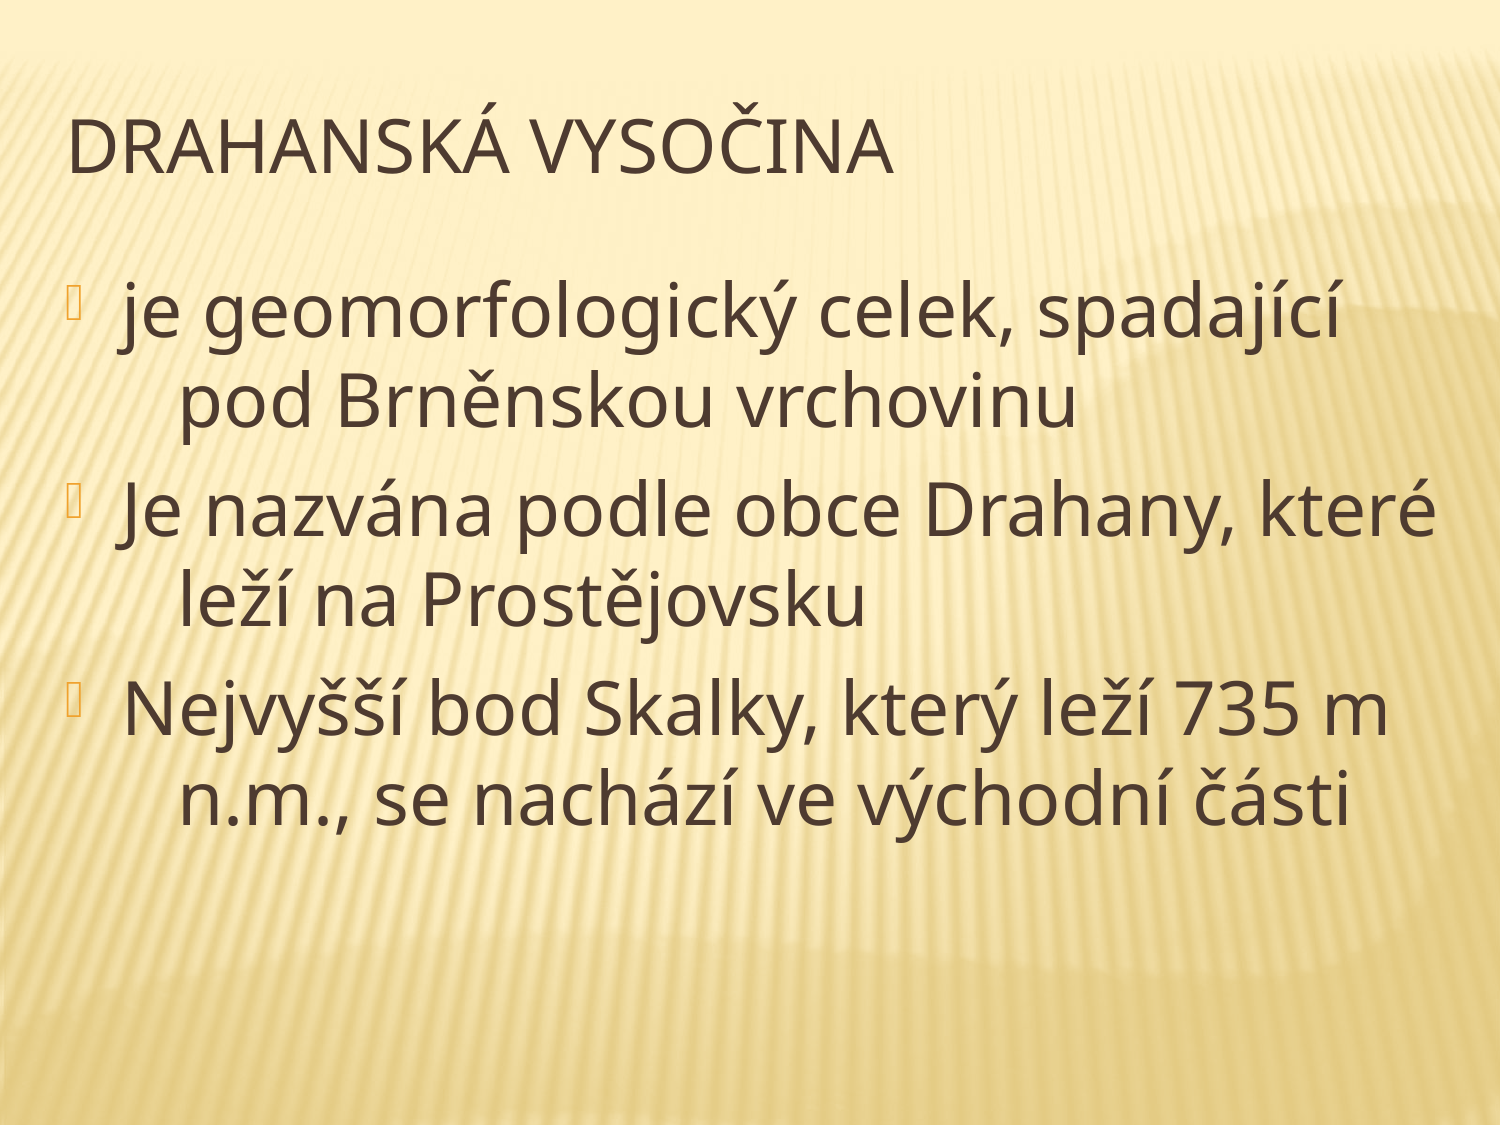

# DRAHANSKÁ VYSOČINA
je geomorfologický celek, spadající pod Brněnskou vrchovinu
Je nazvána podle obce Drahany, které leží na Prostějovsku
Nejvyšší bod Skalky, který leží 735 m n.m., se nachází ve východní části